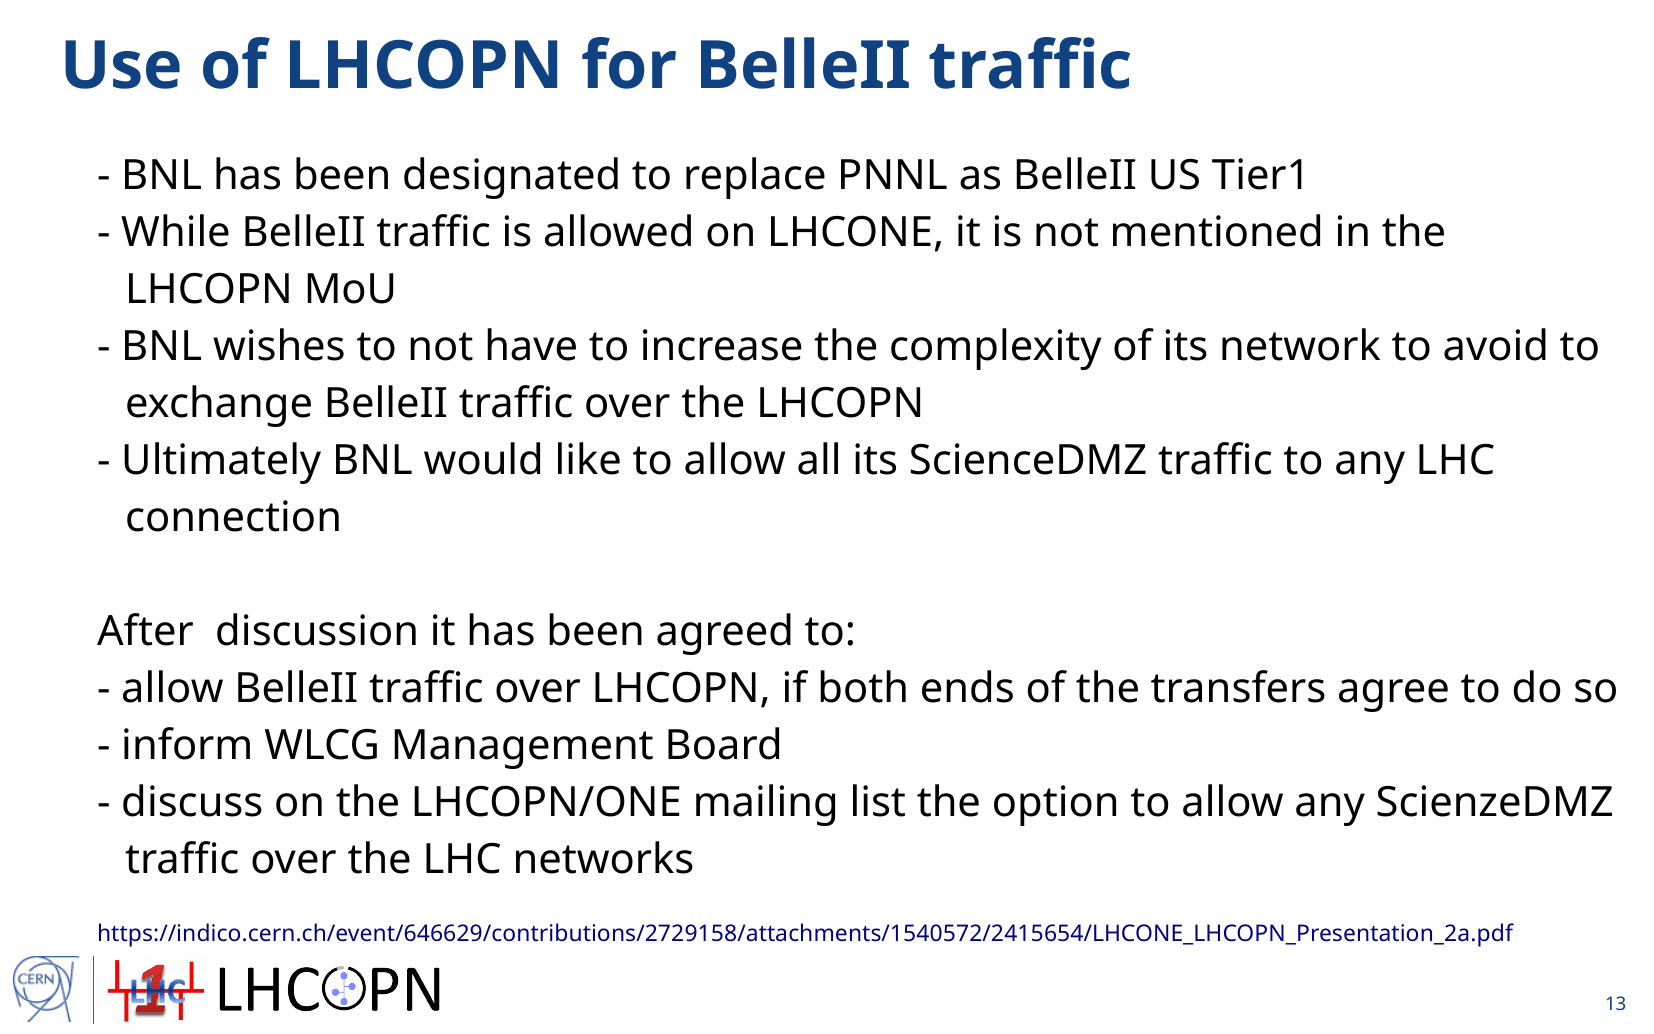

# Use of LHCOPN for BelleII traffic
- BNL has been designated to replace PNNL as BelleII US Tier1
- While BelleII traffic is allowed on LHCONE, it is not mentioned in the LHCOPN MoU
- BNL wishes to not have to increase the complexity of its network to avoid to exchange BelleII traffic over the LHCOPN
- Ultimately BNL would like to allow all its ScienceDMZ traffic to any LHC connection
After discussion it has been agreed to:
- allow BelleII traffic over LHCOPN, if both ends of the transfers agree to do so
- inform WLCG Management Board
- discuss on the LHCOPN/ONE mailing list the option to allow any ScienzeDMZ traffic over the LHC networks
https://indico.cern.ch/event/646629/contributions/2729158/attachments/1540572/2415654/LHCONE_LHCOPN_Presentation_2a.pdf